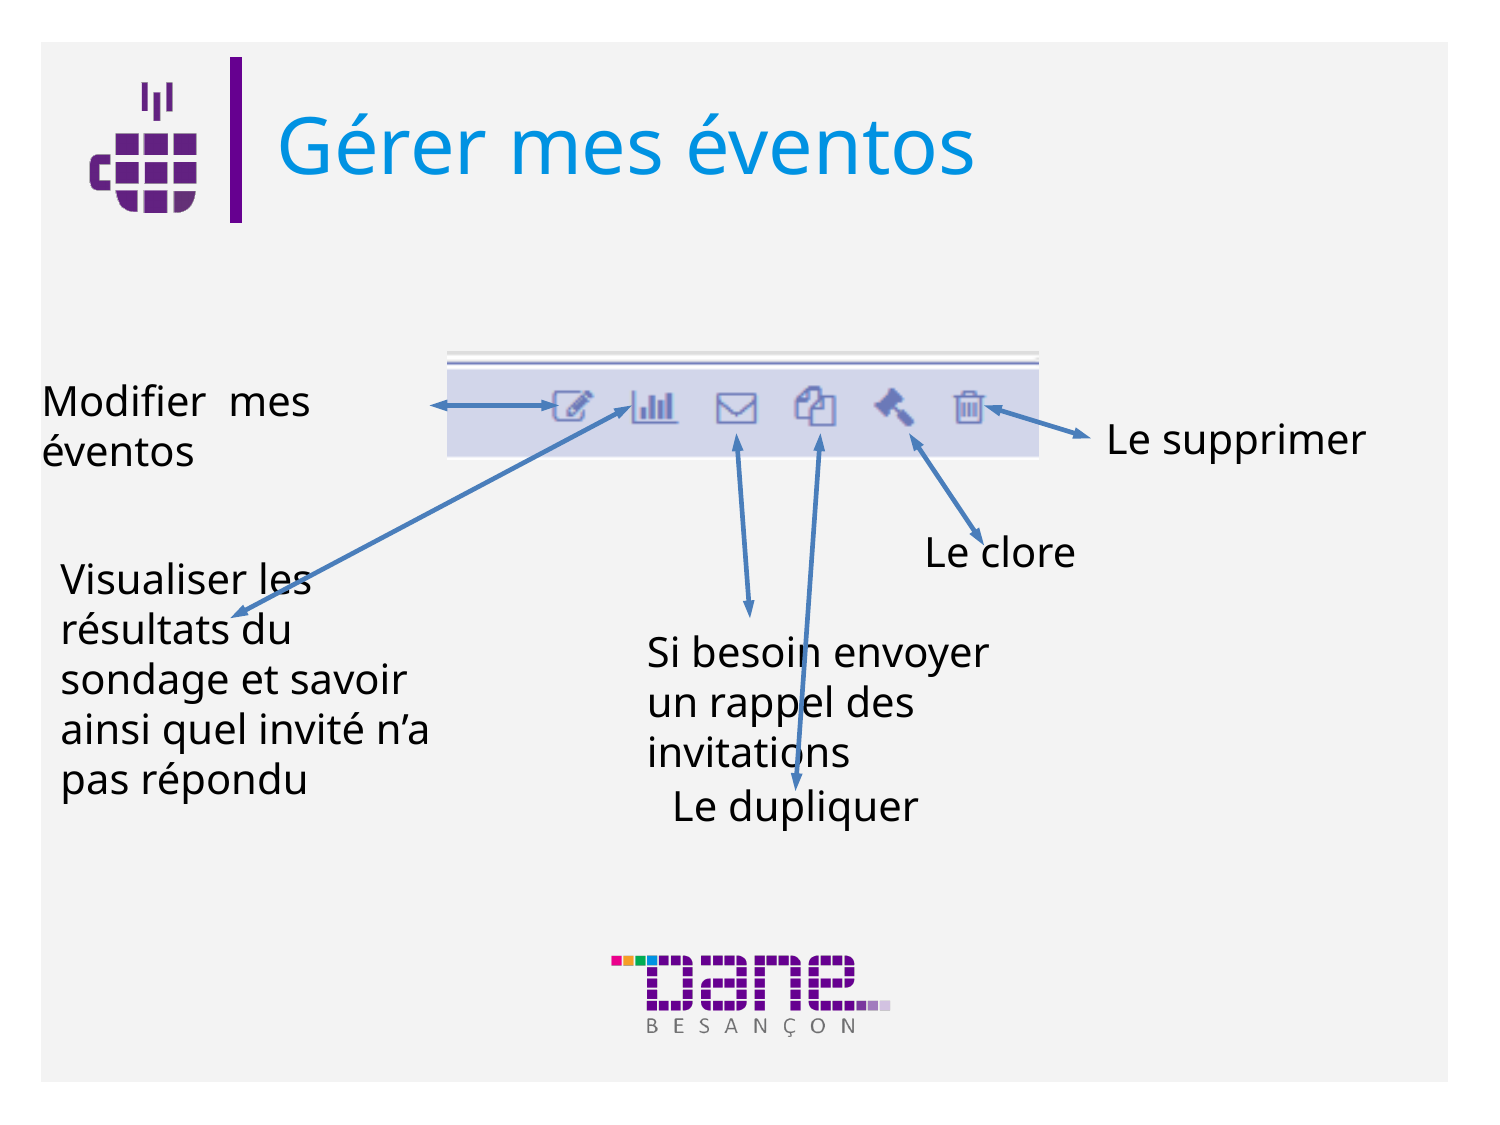

Gérer mes éventos
Modifier mes éventos
Le supprimer
Le clore
Visualiser les résultats du sondage et savoir ainsi quel invité n’a pas répondu
Si besoin envoyer un rappel des invitations
Le dupliquer